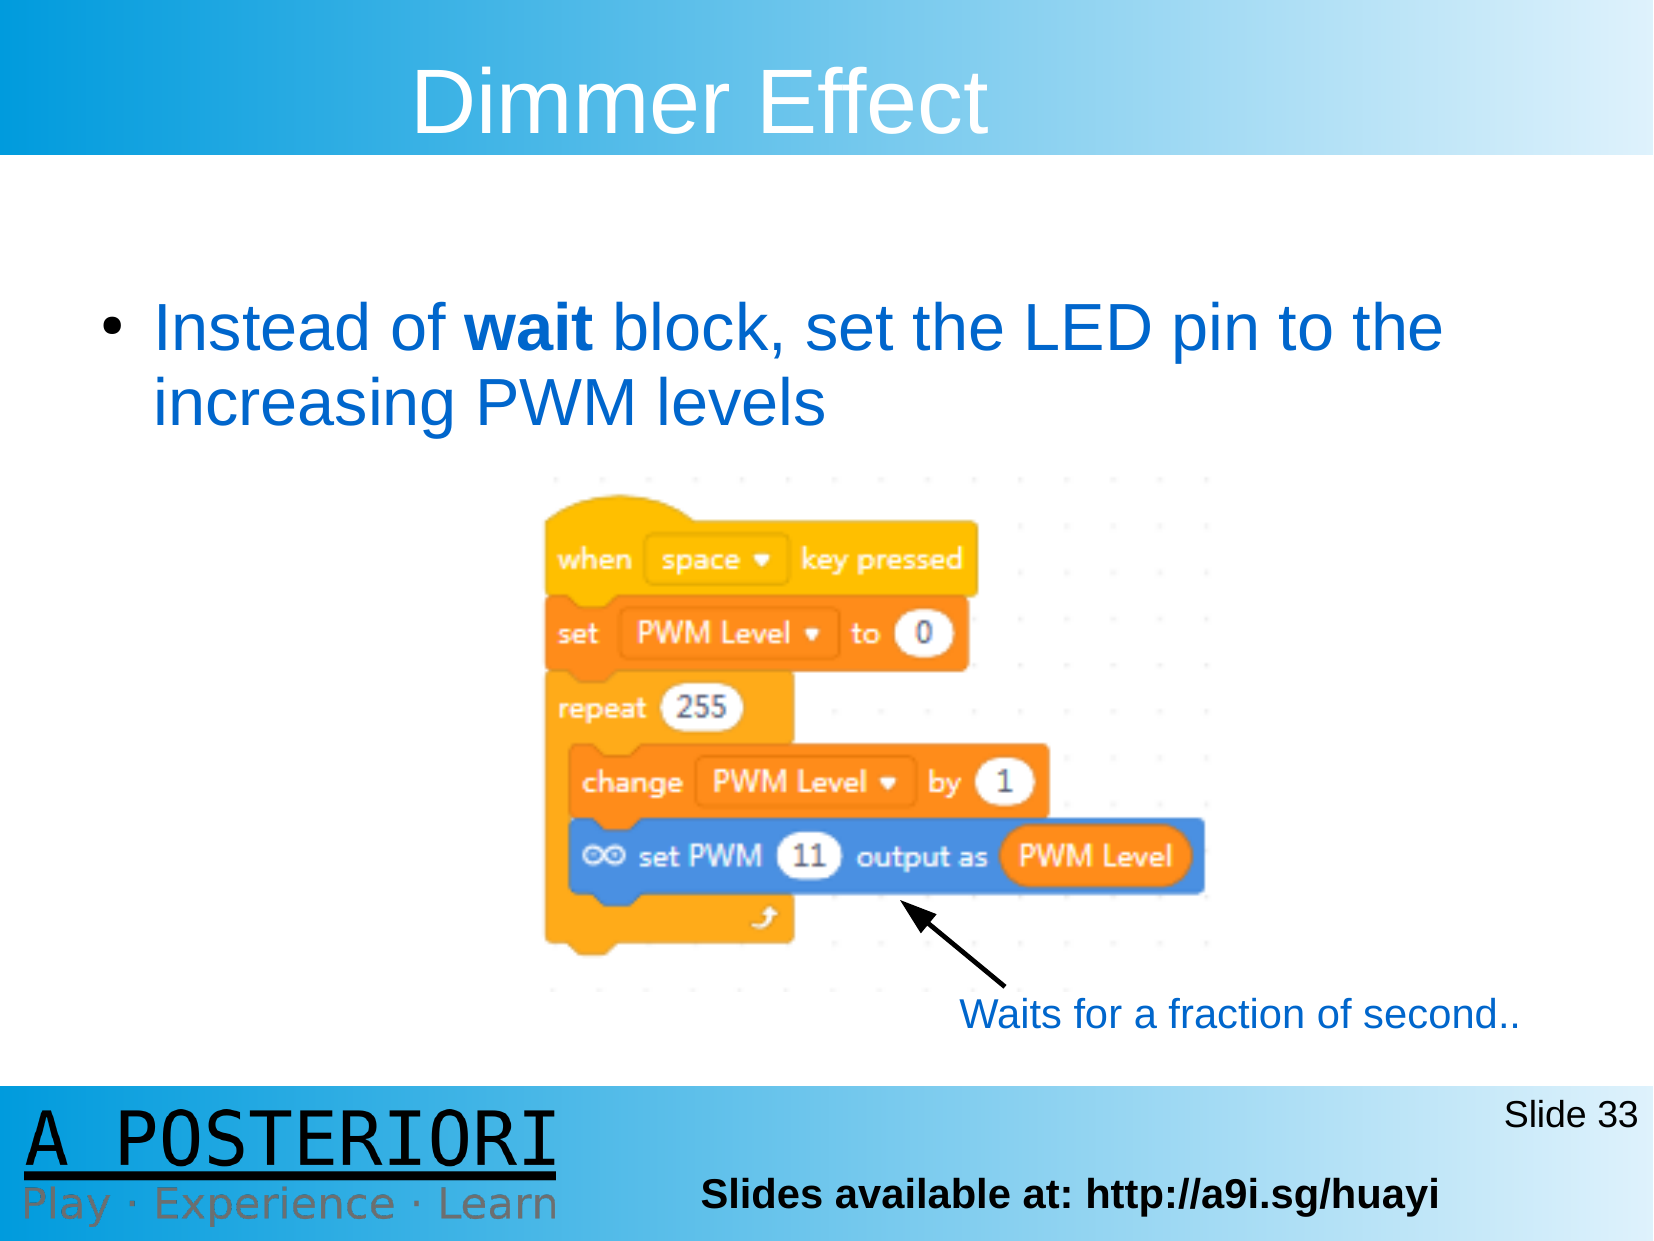

# Dimmer Effect
Instead of wait block, set the LED pin to the increasing PWM levels
Waits for a fraction of second..